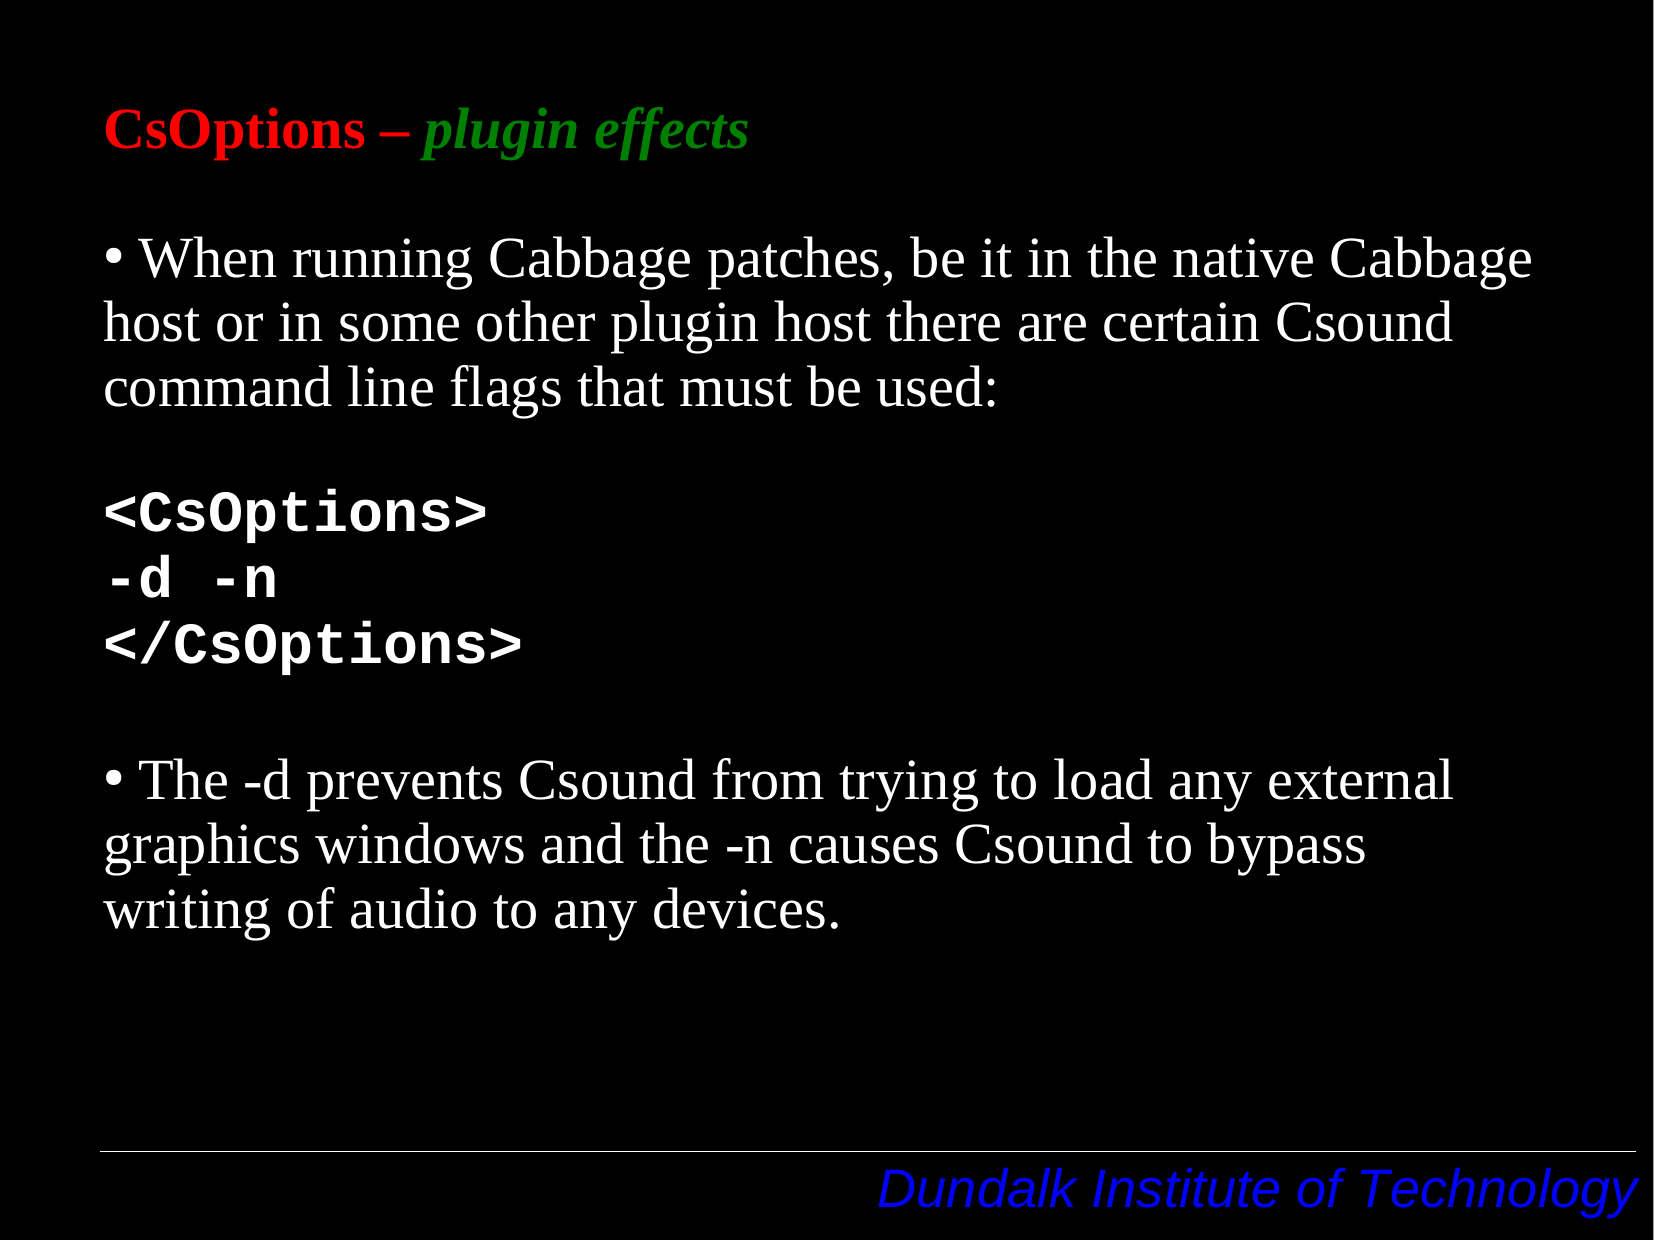

CsOptions – plugin effects
 When running Cabbage patches, be it in the native Cabbage host or in some other plugin host there are certain Csound command line flags that must be used:
<CsOptions>
-d -n
</CsOptions>
 The -d prevents Csound from trying to load any external graphics windows and the -n causes Csound to bypass writing of audio to any devices.
Dundalk Institute of Technology